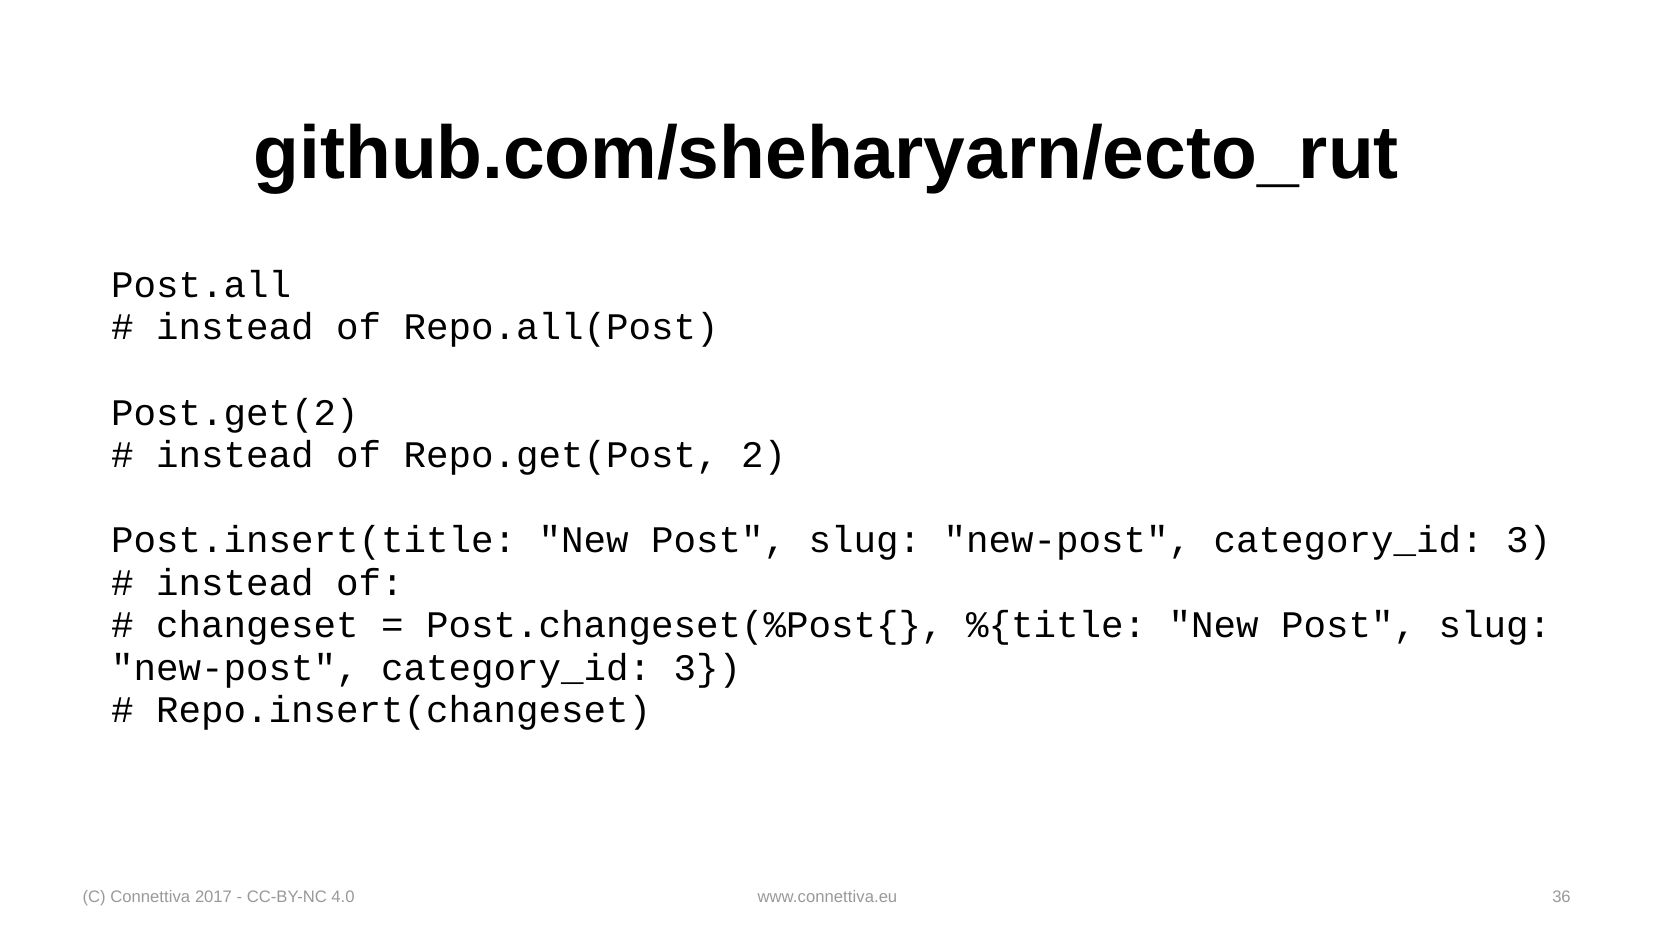

# github.com/sheharyarn/ecto_rut
Post.all
# instead of Repo.all(Post)
Post.get(2)
# instead of Repo.get(Post, 2)
Post.insert(title: "New Post", slug: "new-post", category_id: 3)
# instead of:
# changeset = Post.changeset(%Post{}, %{title: "New Post", slug: "new-post", category_id: 3})
# Repo.insert(changeset)
(C) Connettiva 2017 - CC-BY-NC 4.0
www.connettiva.eu
36